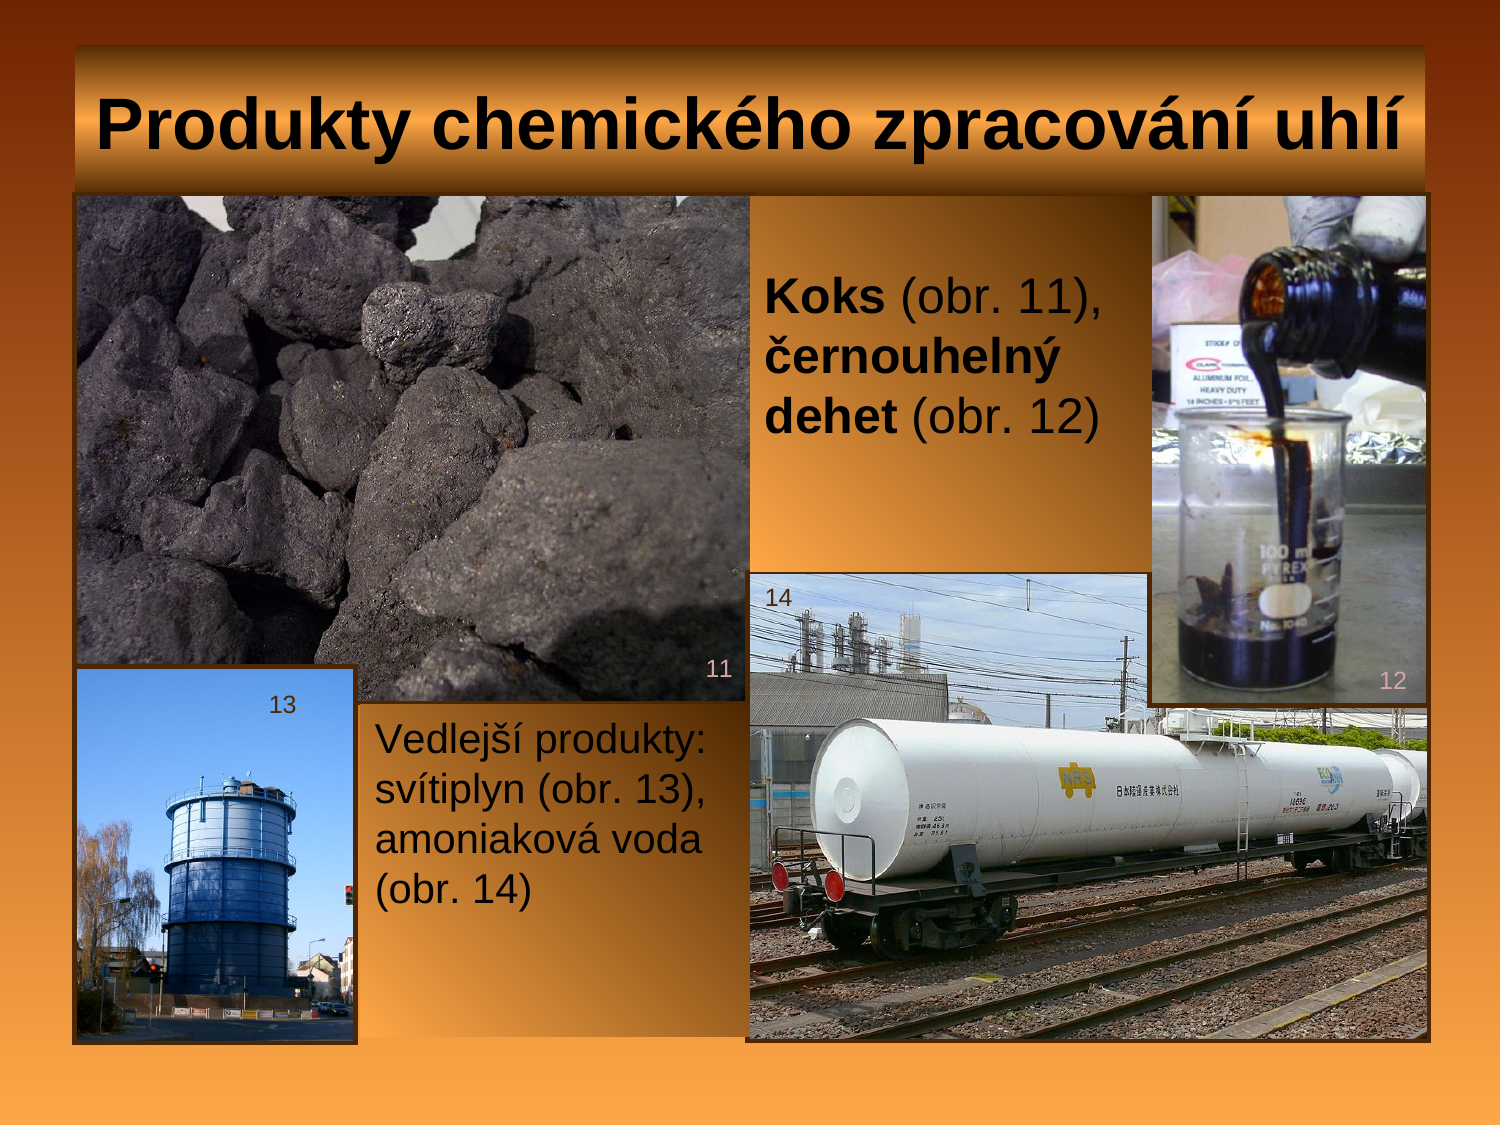

# Produkty chemického zpracování uhlí
Koks (obr. 11),
černouhelný dehet (obr. 12)
14
11
12
13
Vedlejší produkty:
svítiplyn (obr. 13), amoniaková voda (obr. 14)